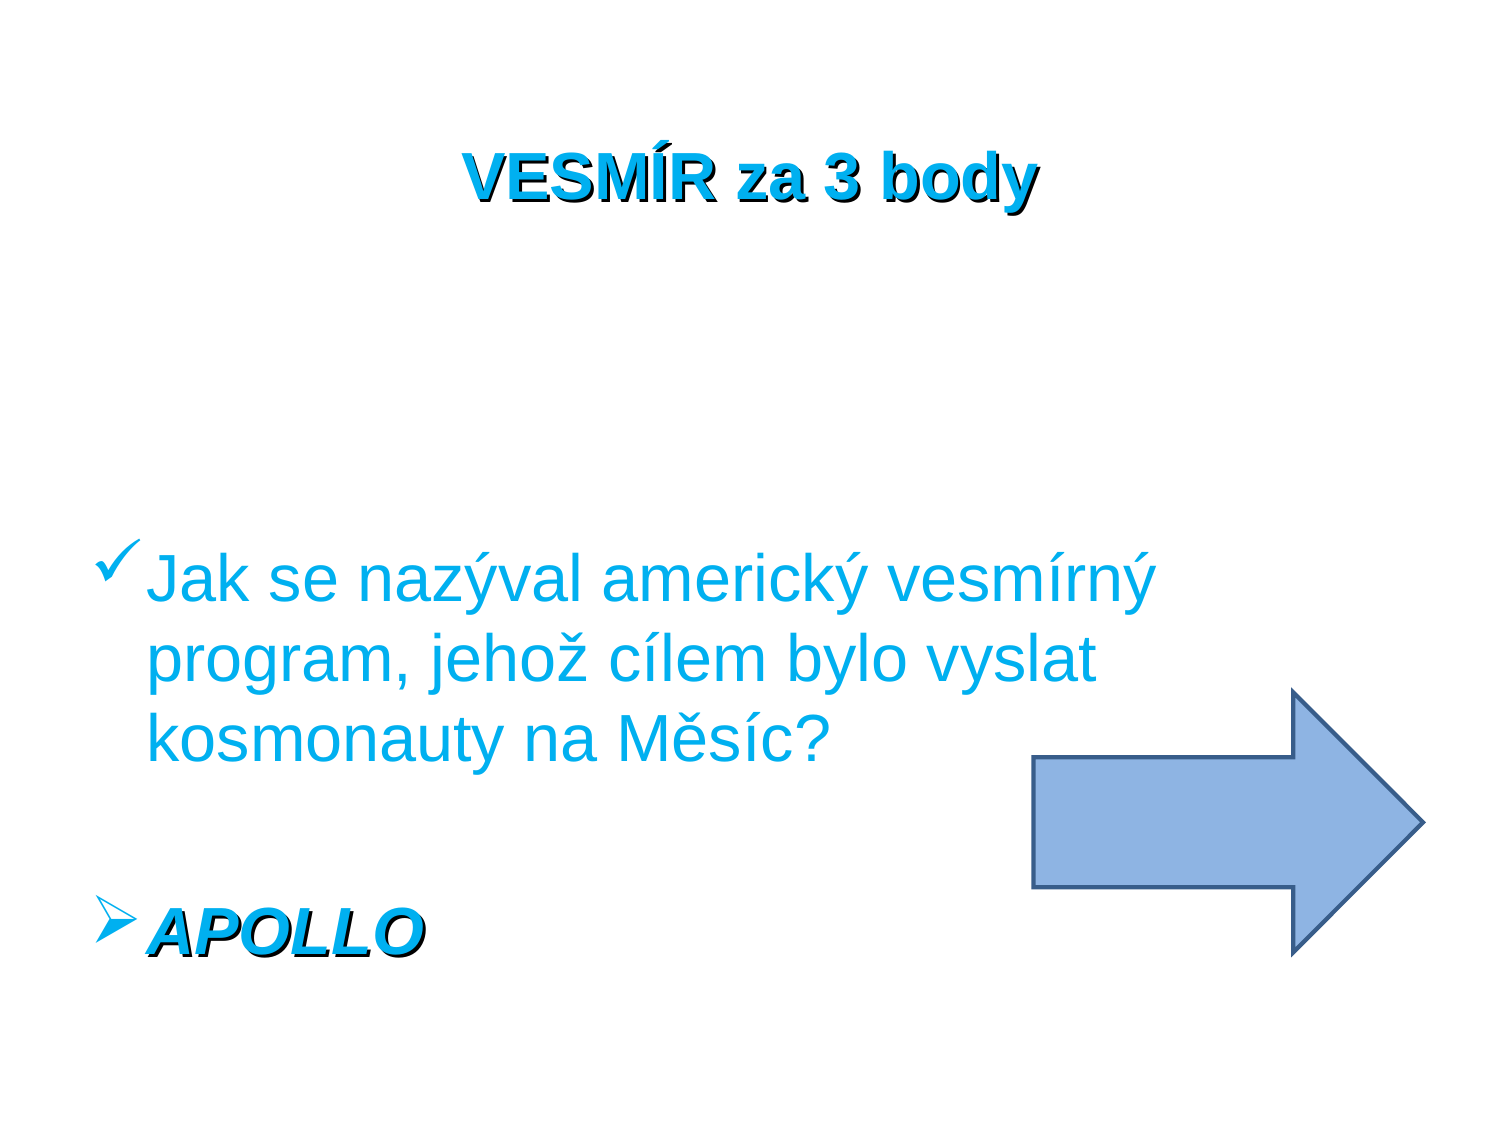

# VESMÍR za 3 body
Jak se nazýval americký vesmírný program, jehož cílem bylo vyslat kosmonauty na Měsíc?
APOLLO